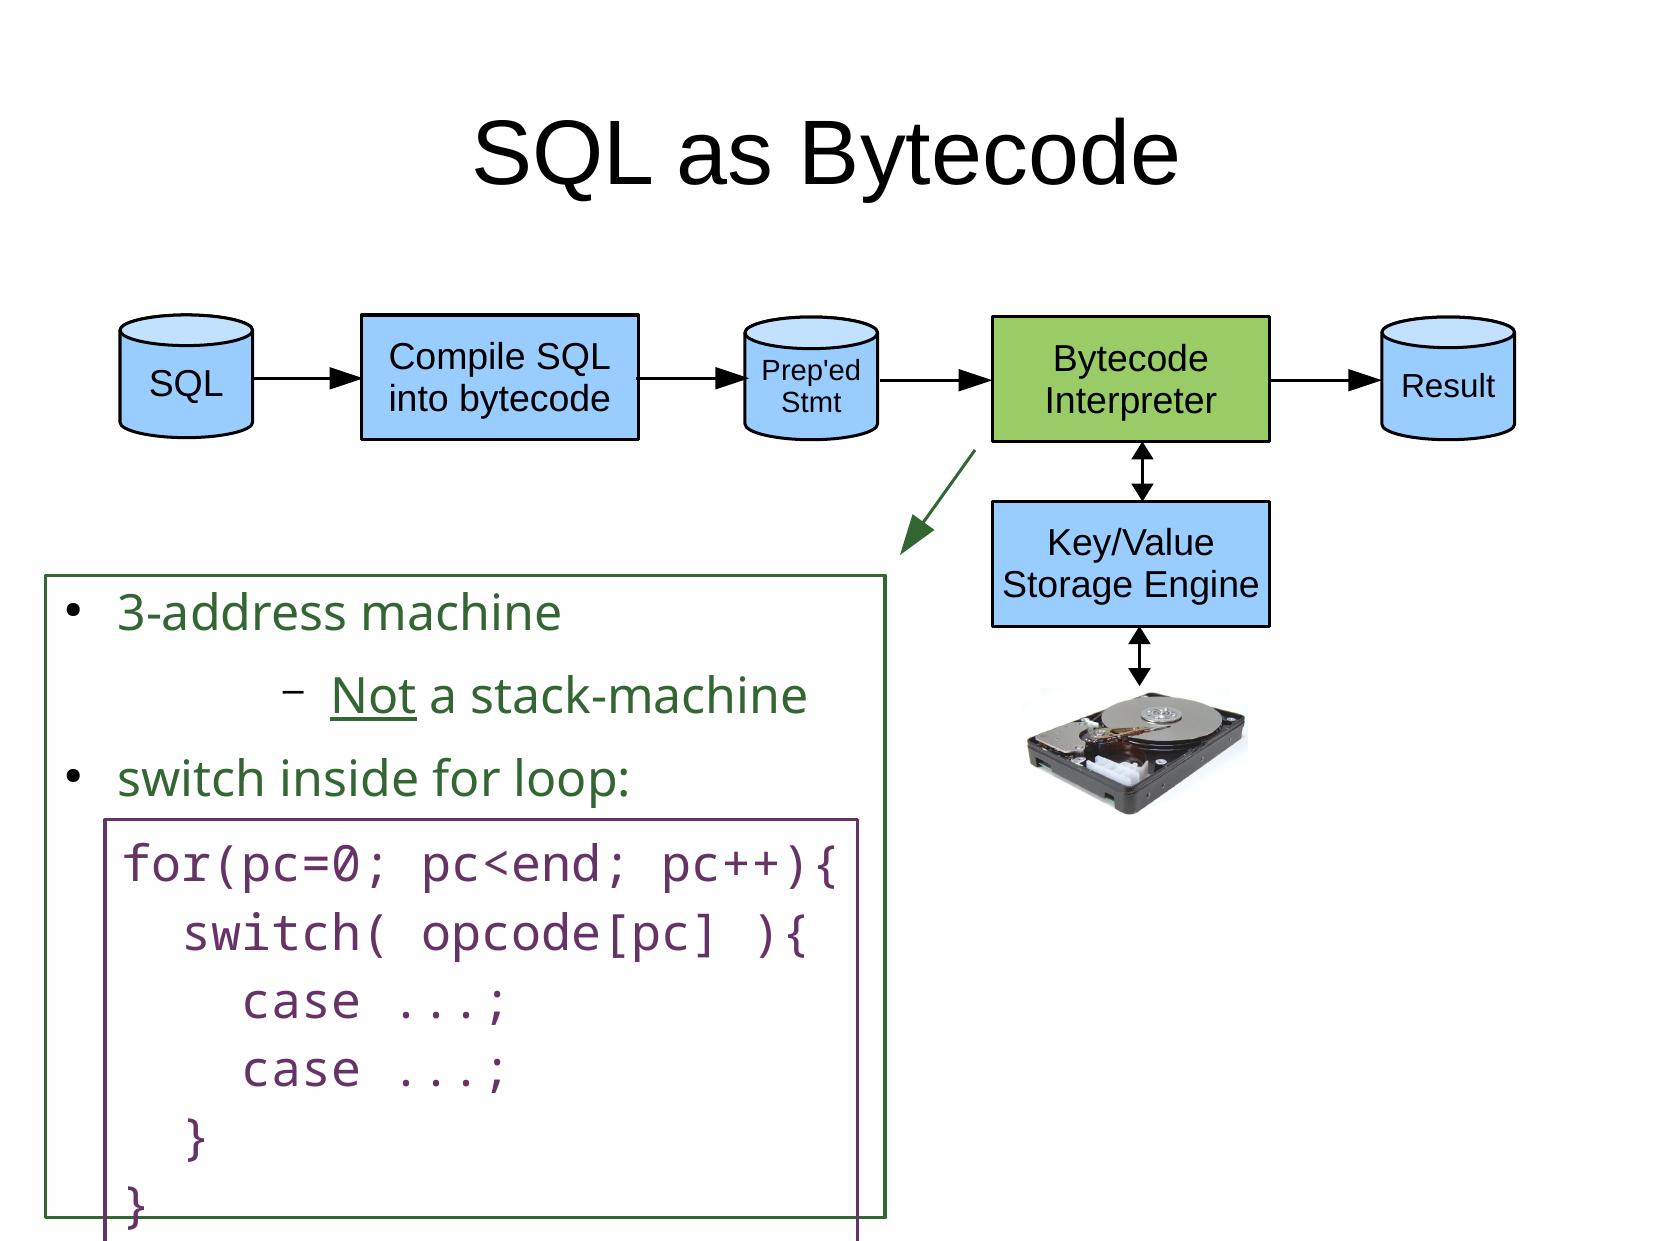

# SQL as Bytecode
SQL
Compile SQL
into bytecode
Bytecode
Interpreter
Prep'ed
Stmt
Result
Key/Value
Storage Engine
3-address machine
Not a stack-machine
switch inside for loop:
for(pc=0; pc<end; pc++){
 switch( opcode[pc] ){
 case ...;
 case ...;
 }
}